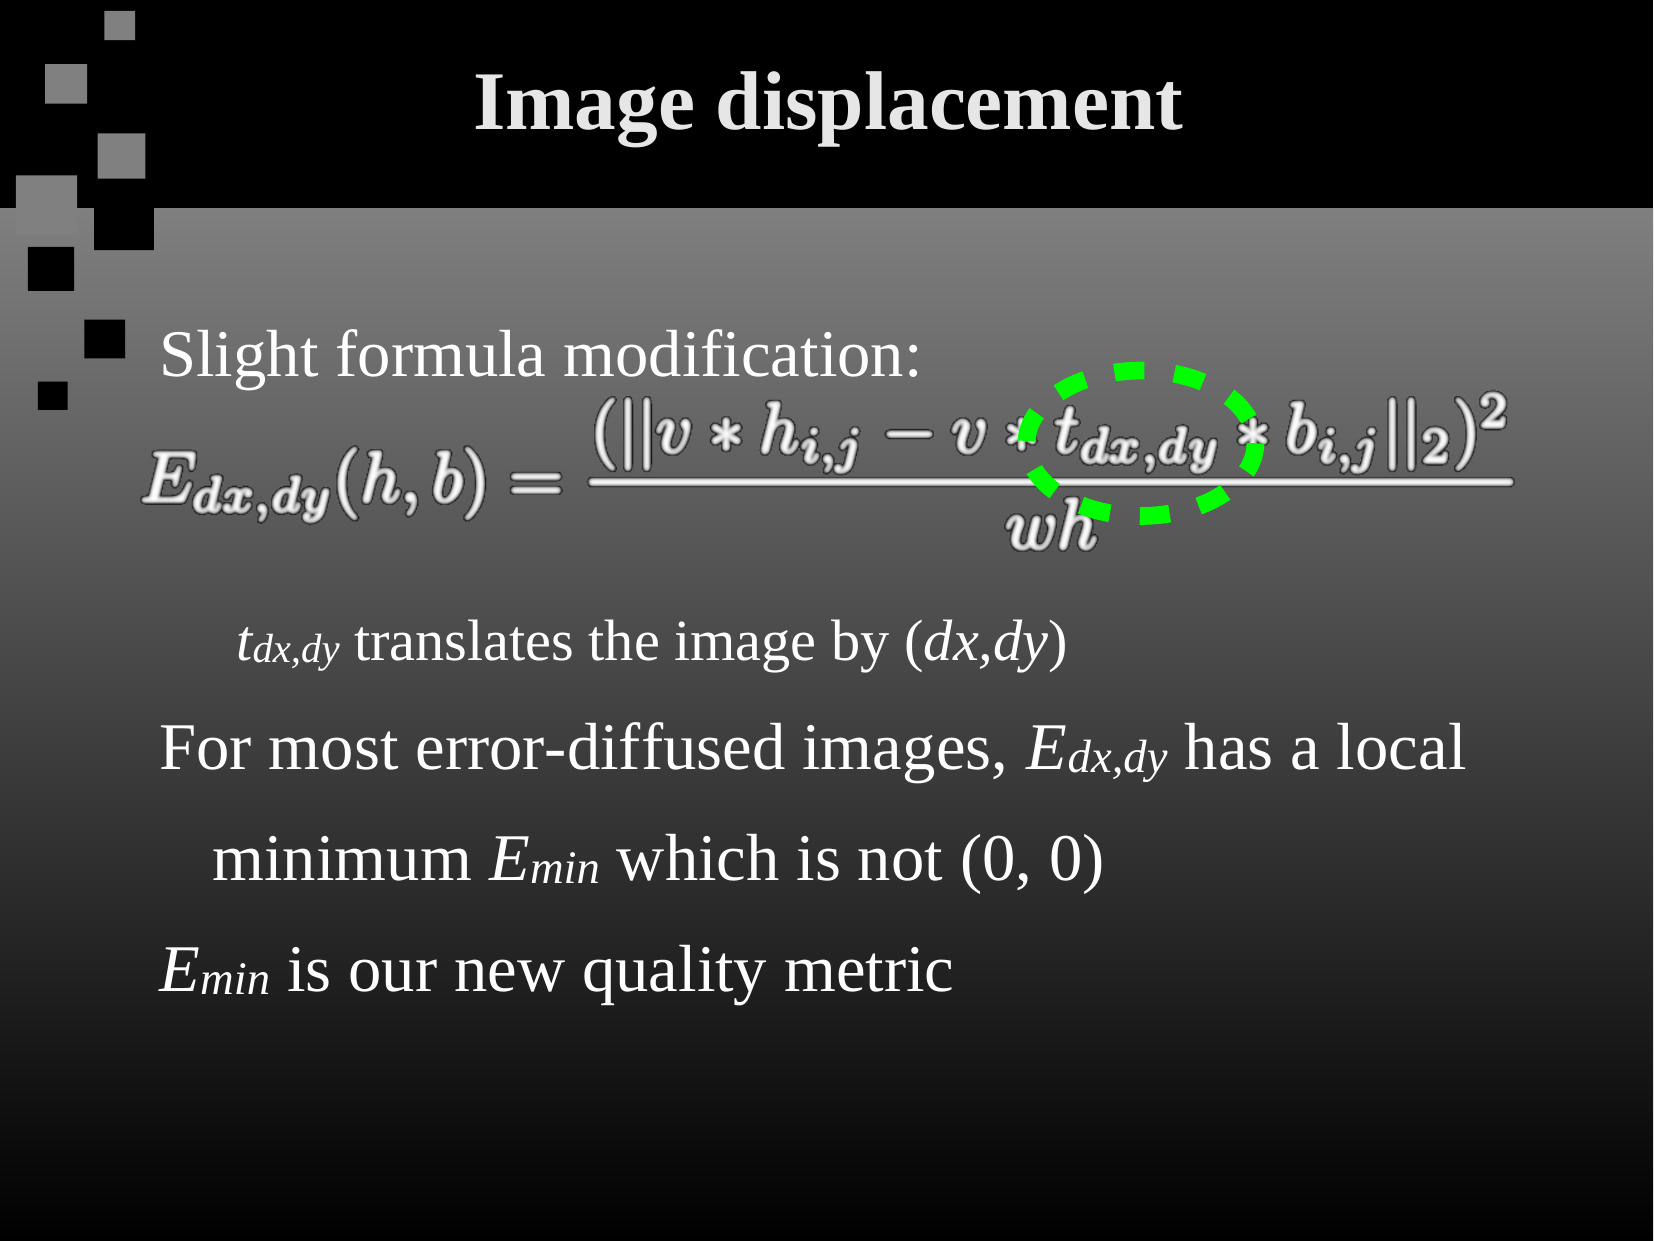

# Image displacement
Slight formula modification:
tdx,dy translates the image by (dx,dy)
For most error-diffused images, Edx,dy has a local minimum Emin which is not (0, 0)
Emin is our new quality metric